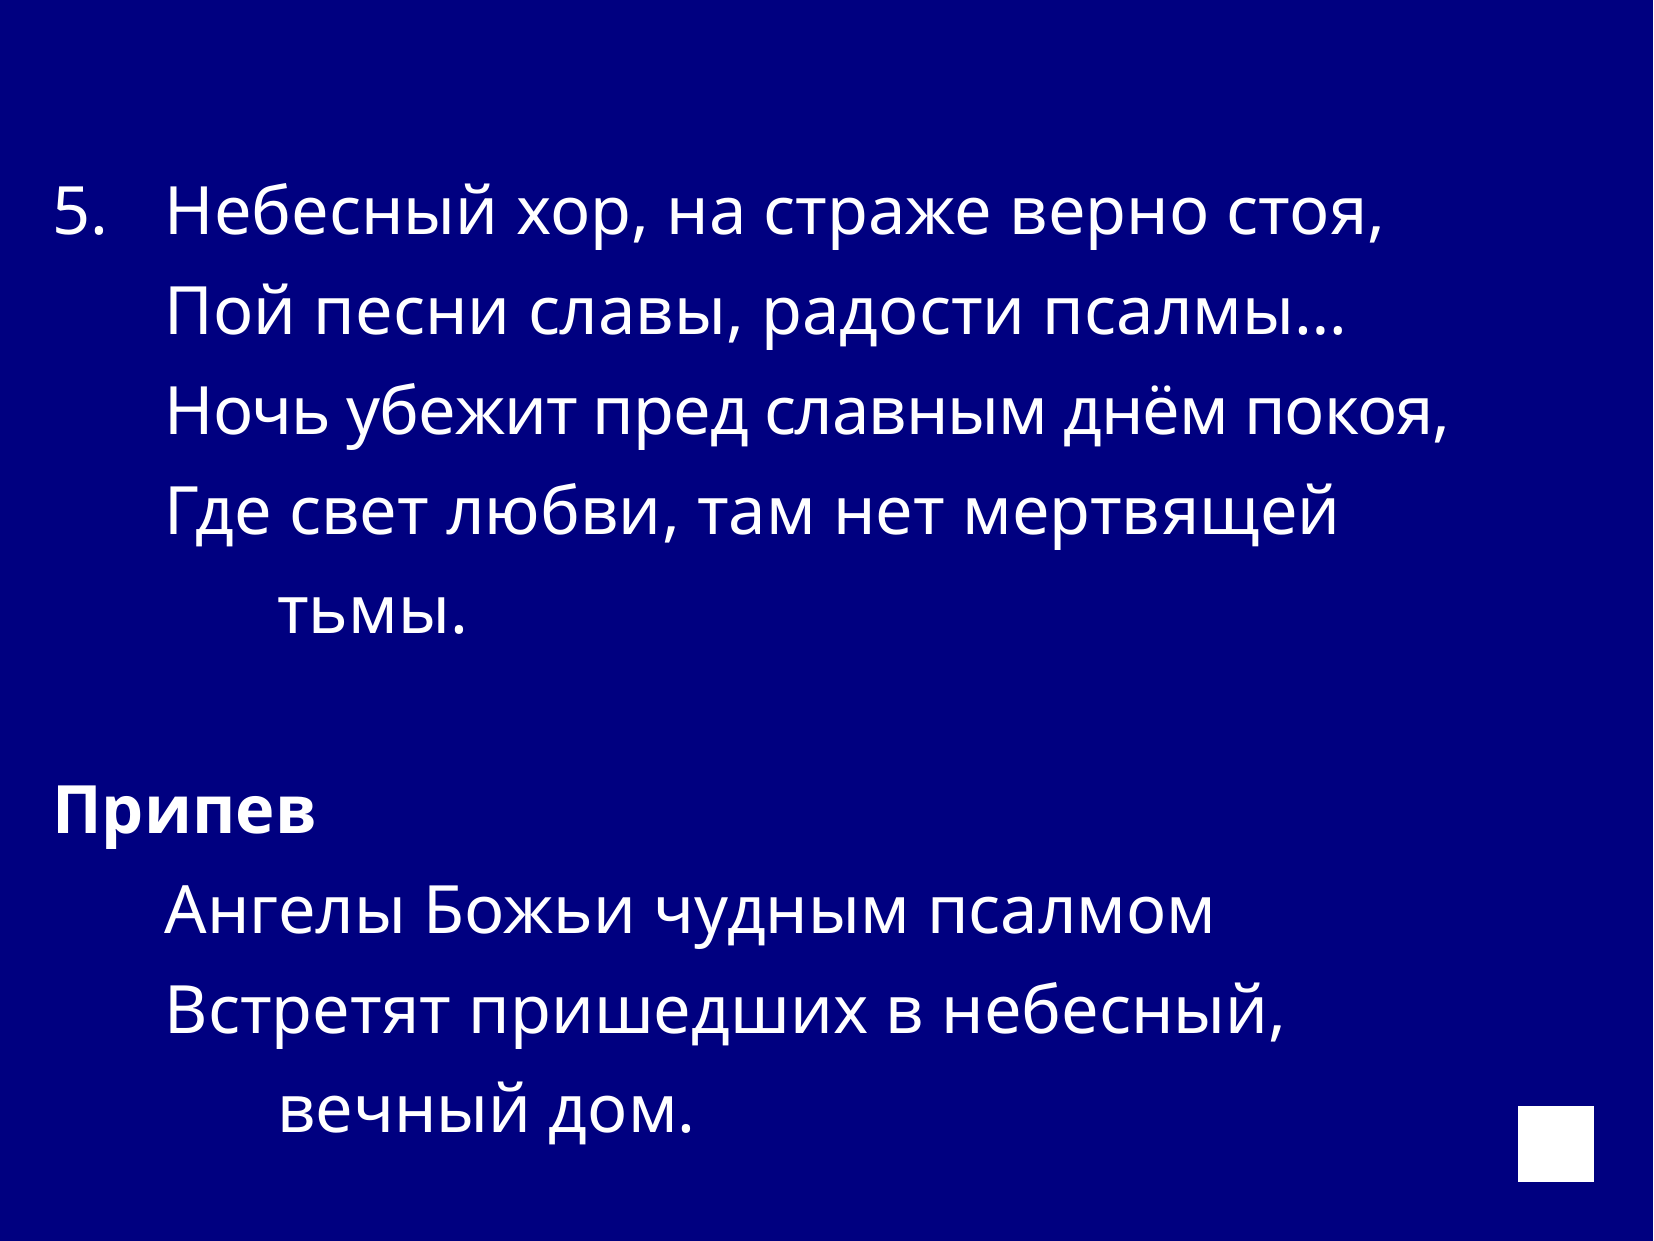

5.	Небесный хор, на страже верно стоя,
	Пой песни славы, радости псалмы…
	Ночь убежит пред славным днём покоя,
	Где свет любви, там нет мертвящей
		тьмы.
Припев
	Ангелы Божьи чудным псалмом
	Встретят пришедших в небесный,
		вечный дом.